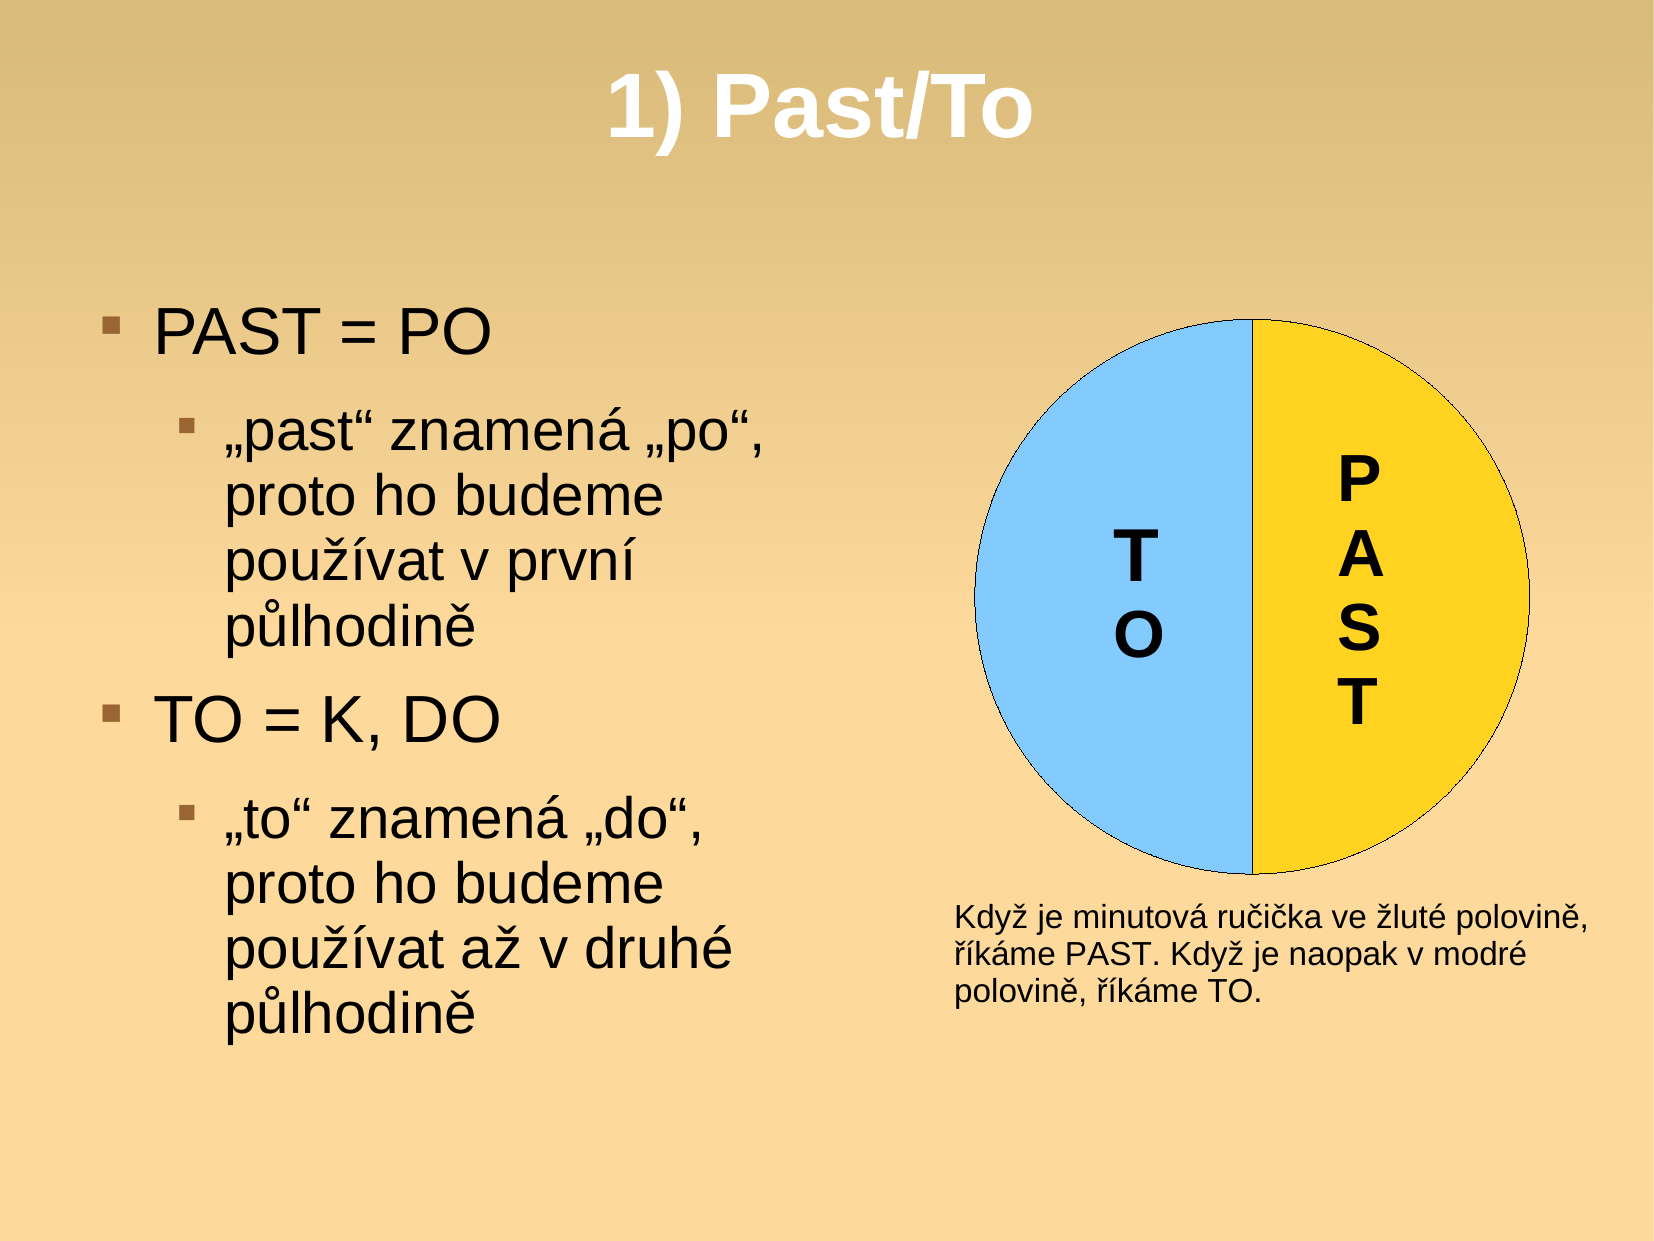

# 1) Past/To
PAST = PO
„past“ znamená „po“, proto ho budeme používat v první půlhodině
TO = K, DO
„to“ znamená „do“, proto ho budeme používat až v druhé půlhodině
### Chart
| Category | Column 1 | Column 2 |
|---|---|---|
| Row 1 | 10.0 | 10.0 |
| Row 2 | 10.0 | 10.0 |P
A
S
T
T
O
Když je minutová ručička ve žluté polovině,
říkáme PAST. Když je naopak v modré
polovině, říkáme TO.